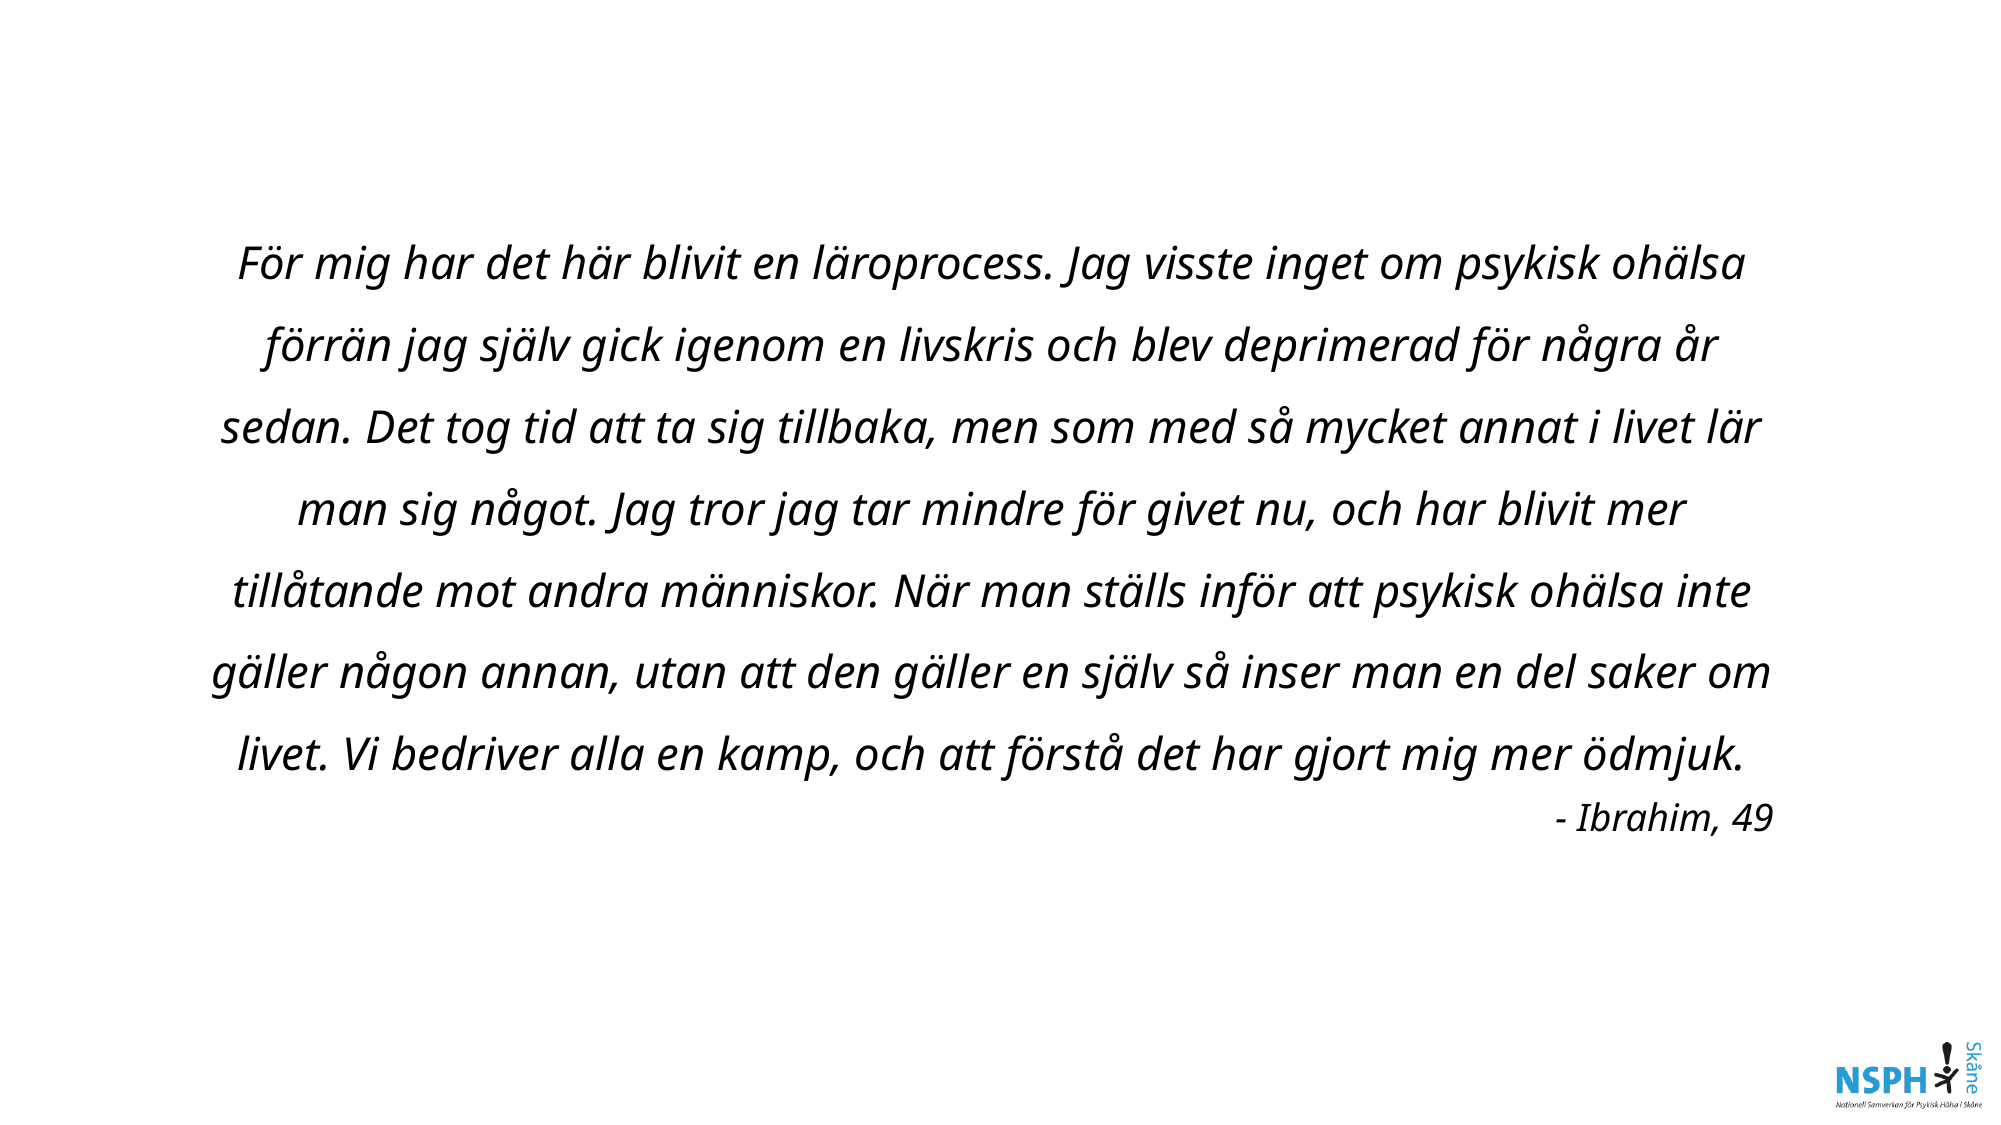

# För mig har det här blivit en läroprocess. Jag visste inget om psykisk ohälsa förrän jag själv gick igenom en livskris och blev deprimerad för några år sedan. Det tog tid att ta sig tillbaka, men som med så mycket annat i livet lär man sig något. Jag tror jag tar mindre för givet nu, och har blivit mer tillåtande mot andra människor. När man ställs inför att psykisk ohälsa inte gäller någon annan, utan att den gäller en själv så inser man en del saker om livet. Vi bedriver alla en kamp, och att förstå det har gjort mig mer ödmjuk.
- Ibrahim, 49